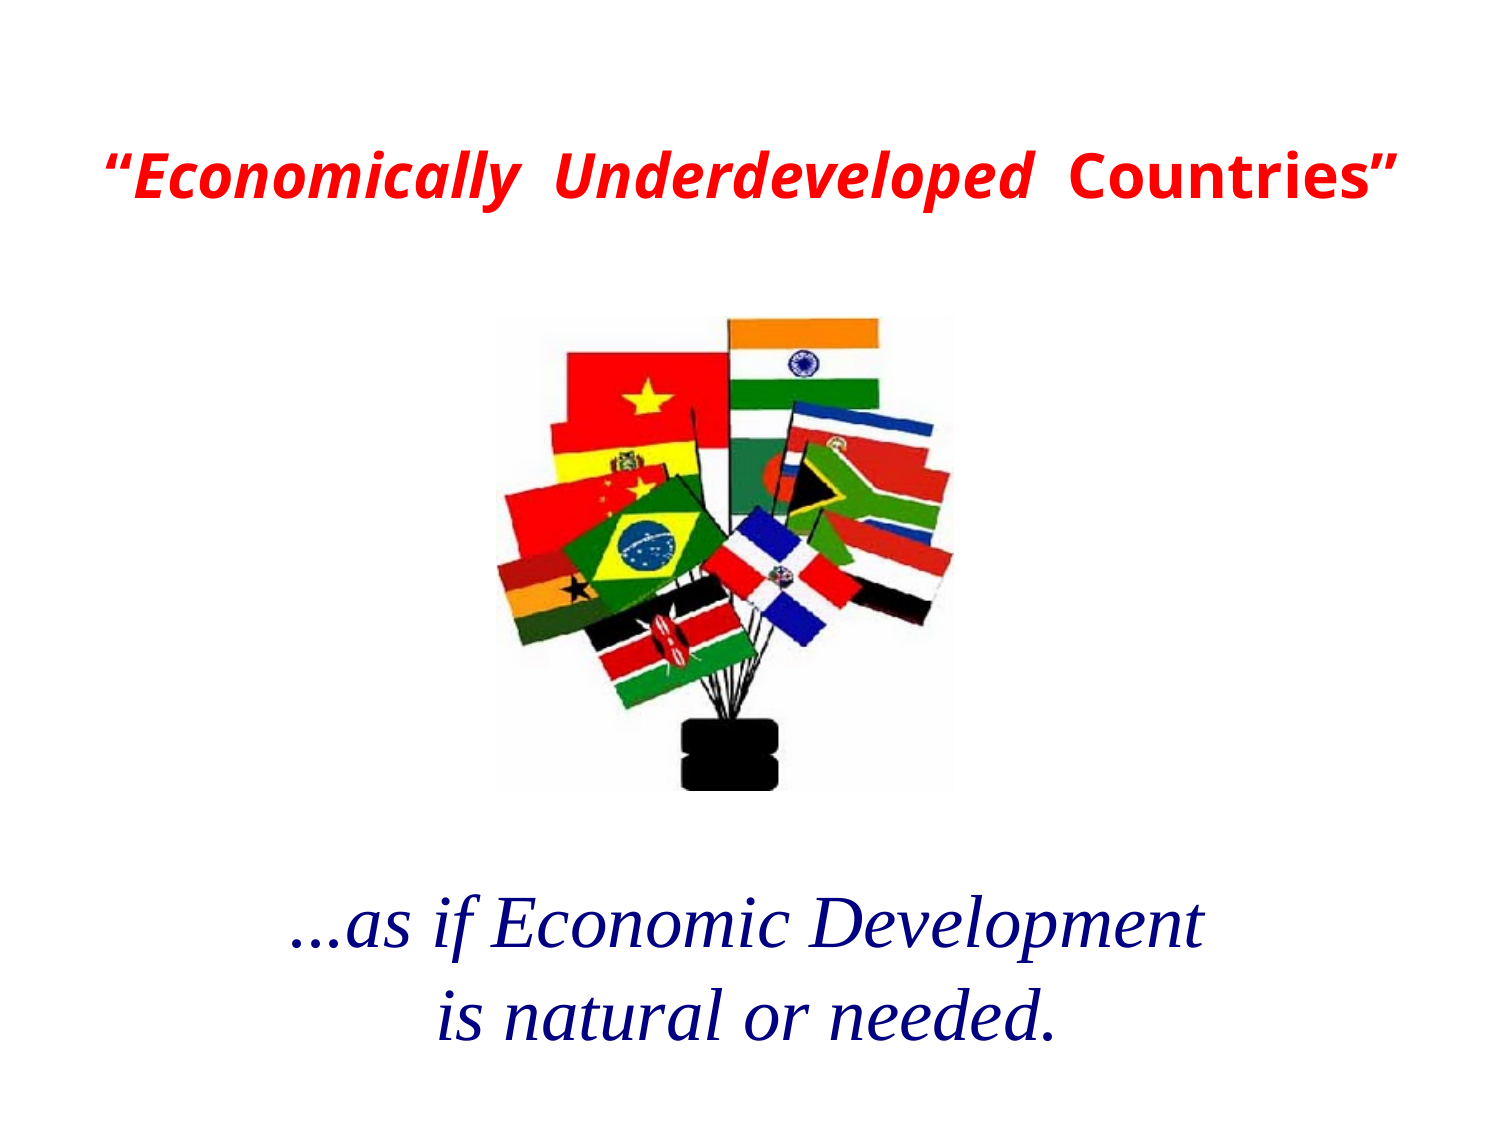

“Economically Underdeveloped Countries”
...as if Economic Development
is natural or needed.